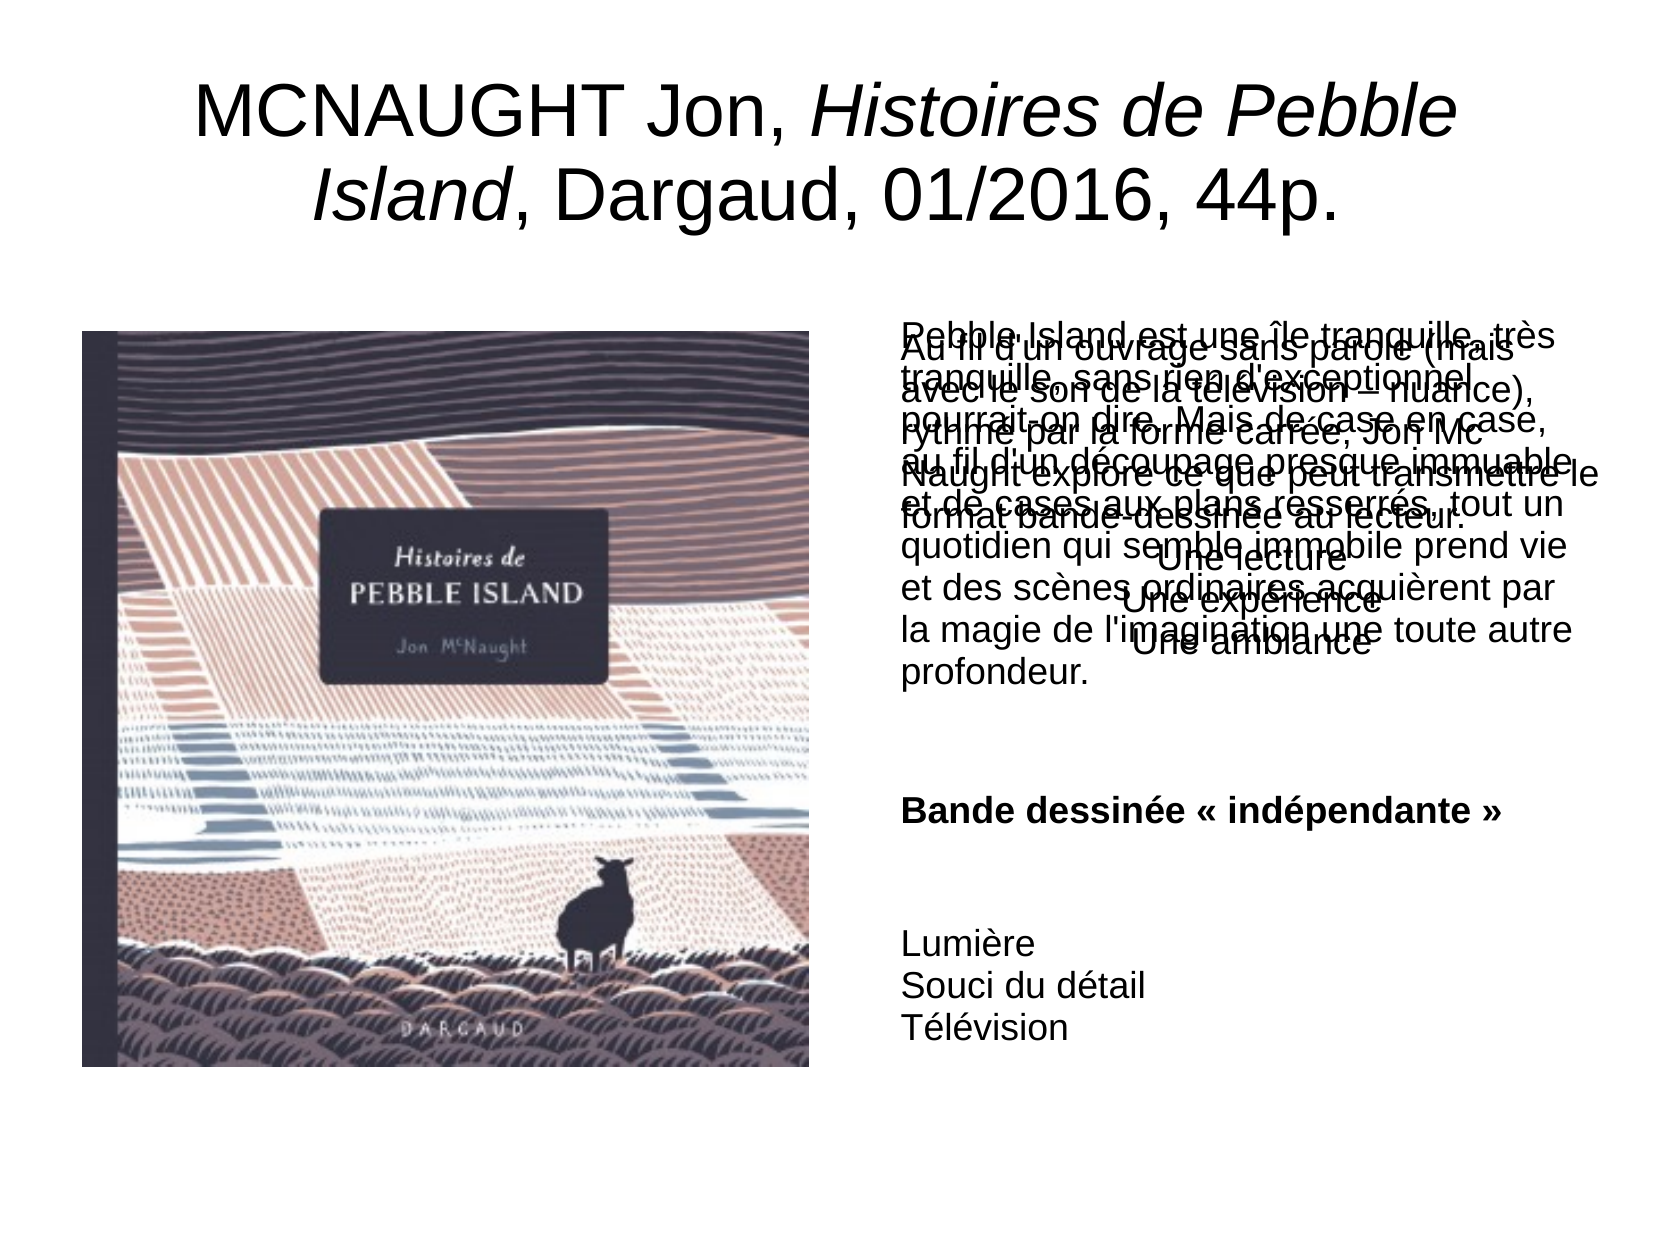

# MCNAUGHT Jon, Histoires de Pebble Island, Dargaud, 01/2016, 44p.
Pebble Island est une île tranquille, très tranquille, sans rien d'exceptionnel pourrait-on dire. Mais de case en case, au fil d'un découpage presque immuable et de cases aux plans resserrés, tout un quotidien qui semble immobile prend vie et des scènes ordinaires acquièrent par la magie de l'imagination une toute autre profondeur.
Au fil d'un ouvrage sans parole (mais avec le son de la télévision – nuance), rythmé par la forme carrée, Jon Mc Naught explore ce que peut transmettre le format bande-dessinée au lecteur.
Une lecture
Une expérience
Une ambiance
Bande dessinée « indépendante »
Lumière
Souci du détail
Télévision